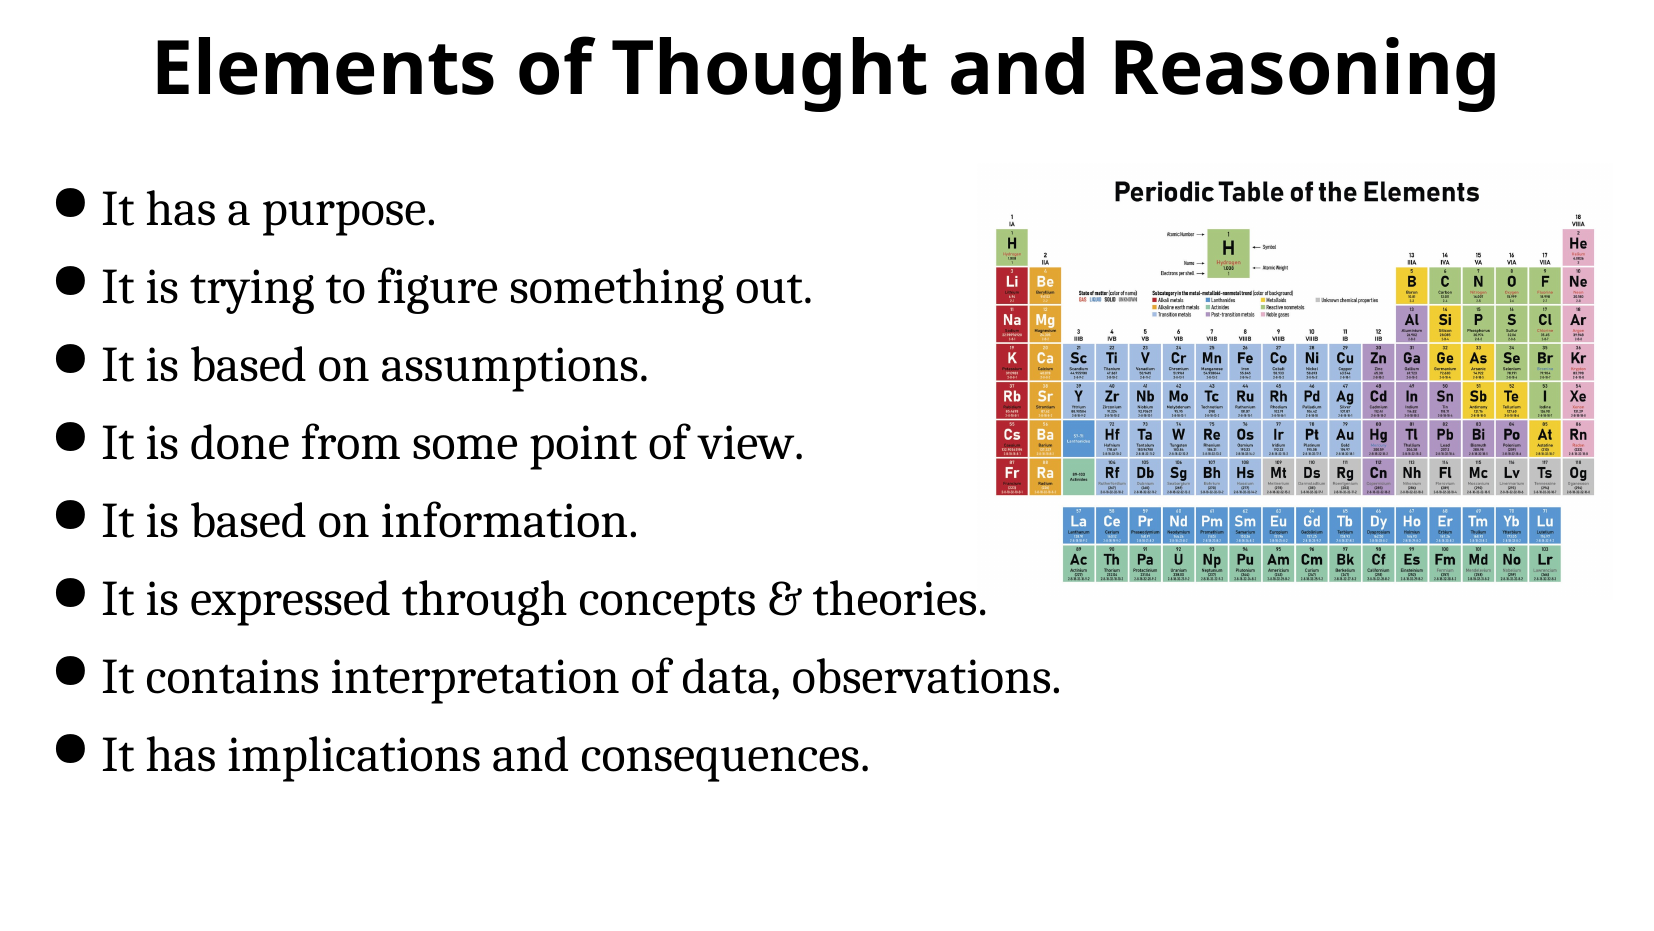

# Elements of Thought and Reasoning
 It has a purpose.
 It is trying to figure something out.
 It is based on assumptions.
 It is done from some point of view.
 It is based on information.
 It is expressed through concepts & theories.
 It contains interpretation of data, observations.
 It has implications and consequences.